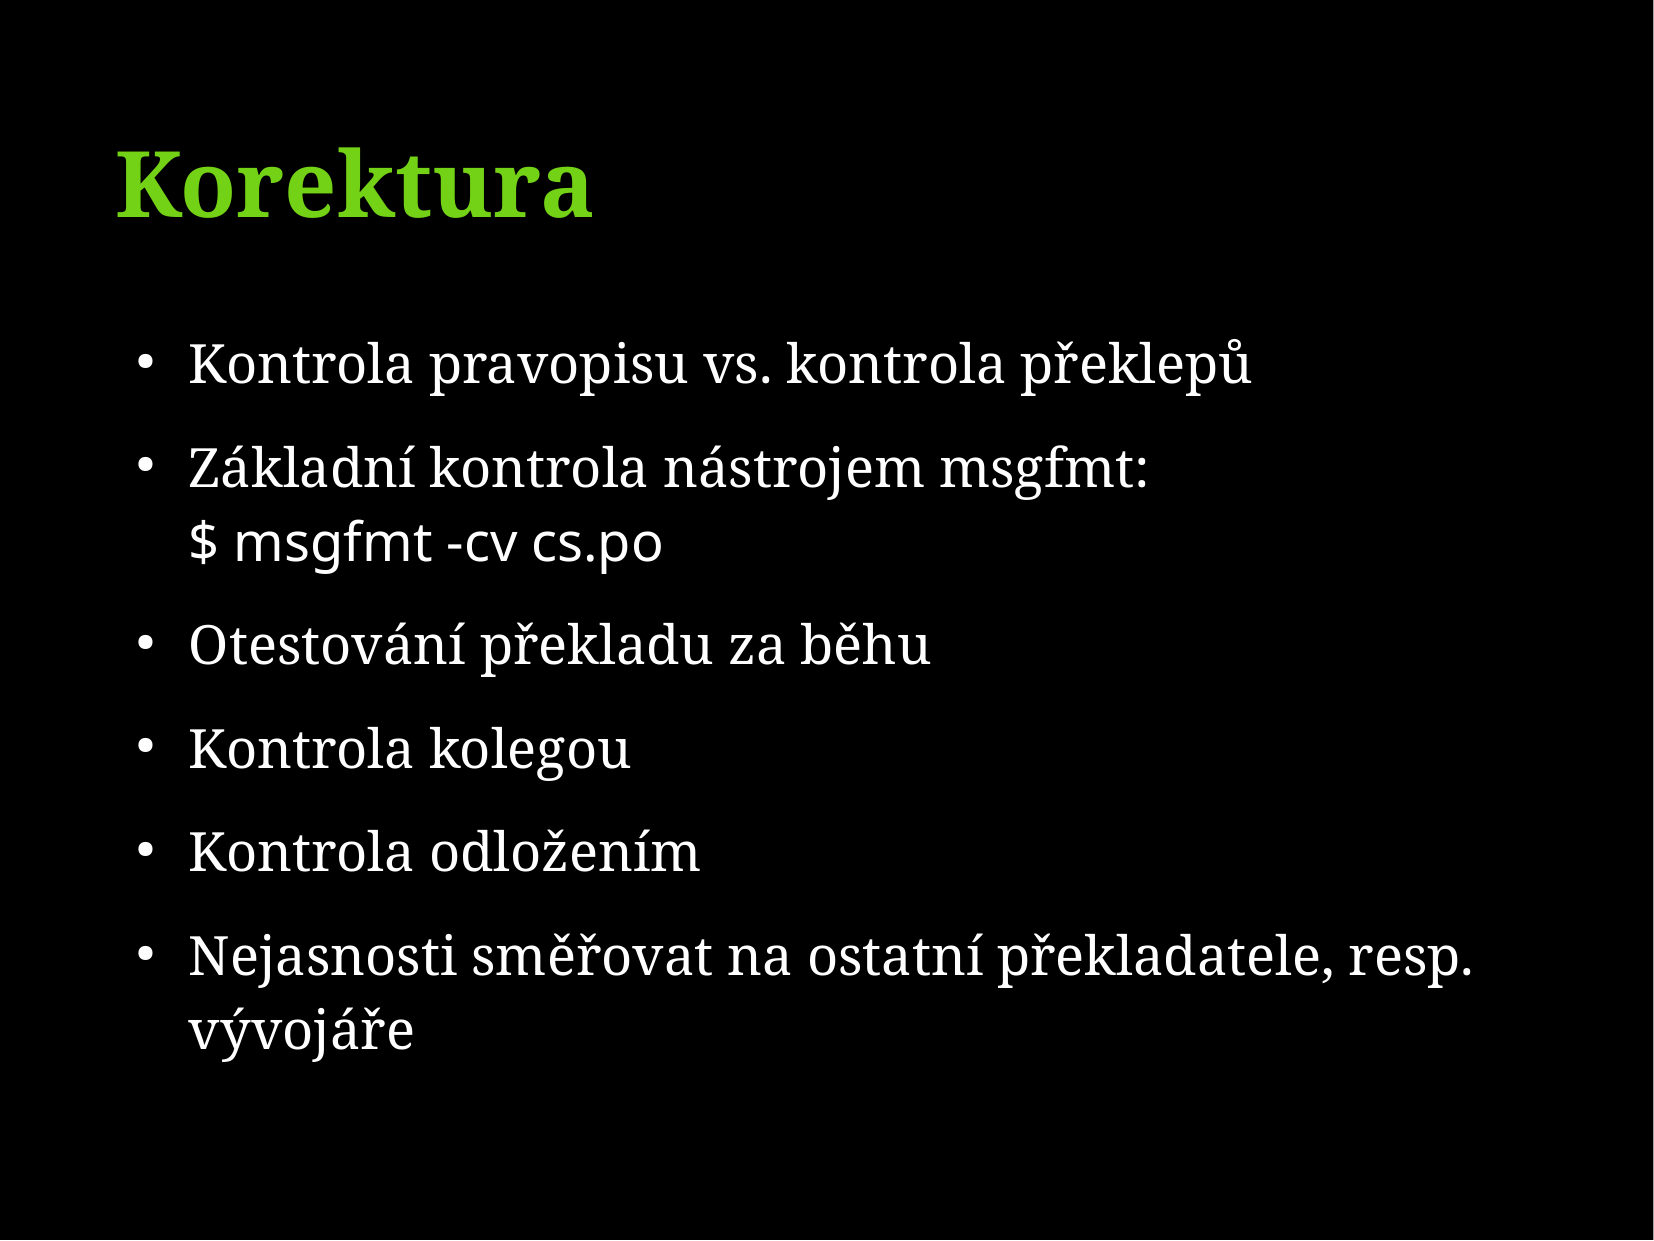

# Korektura
Kontrola pravopisu vs. kontrola překlepů
Základní kontrola nástrojem msgfmt:
$ msgfmt -cv cs.po
Otestování překladu za běhu
Kontrola kolegou
Kontrola odložením
Nejasnosti směřovat na ostatní překladatele, resp. vývojáře